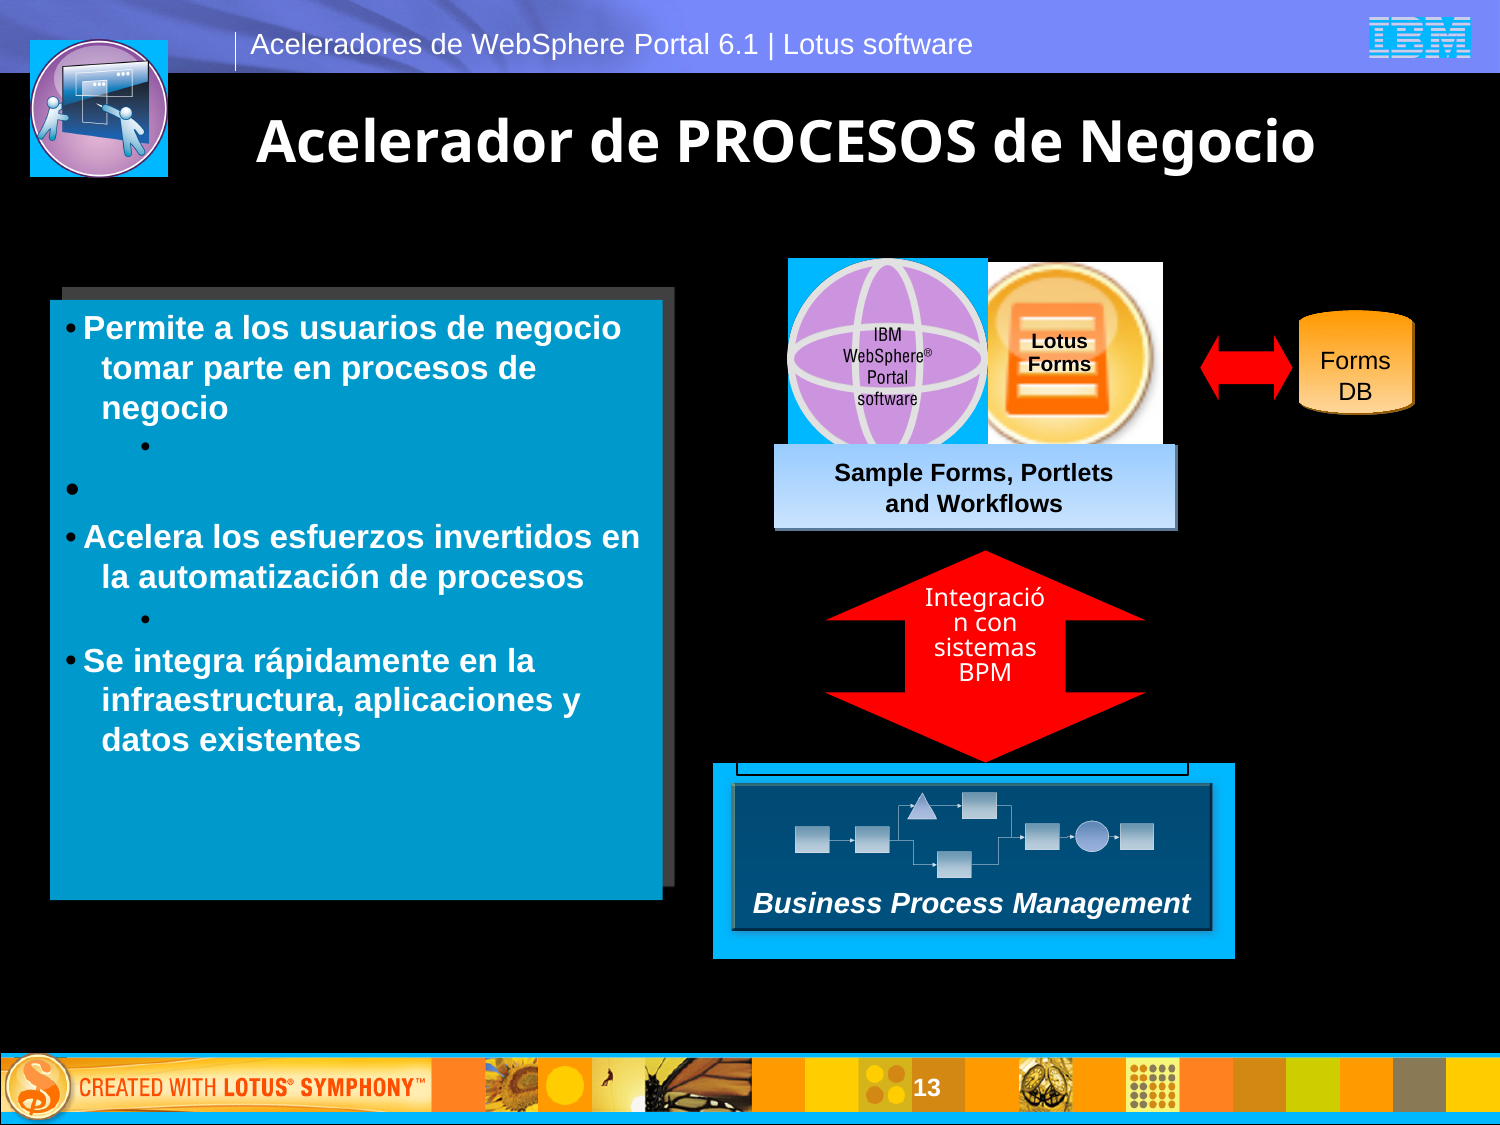

Acelerador de PROCESOS de Negocio
Permite a los usuarios de negocio tomar parte en procesos de negocio
Acelera los esfuerzos invertidos en la automatización de procesos
Se integra rápidamente en la infraestructura, aplicaciones y datos existentes
Forms DB
Lotus
Forms
Sample Forms, Portlets
and Workflows
Integración con sistemas BPM
Business Process Management
13